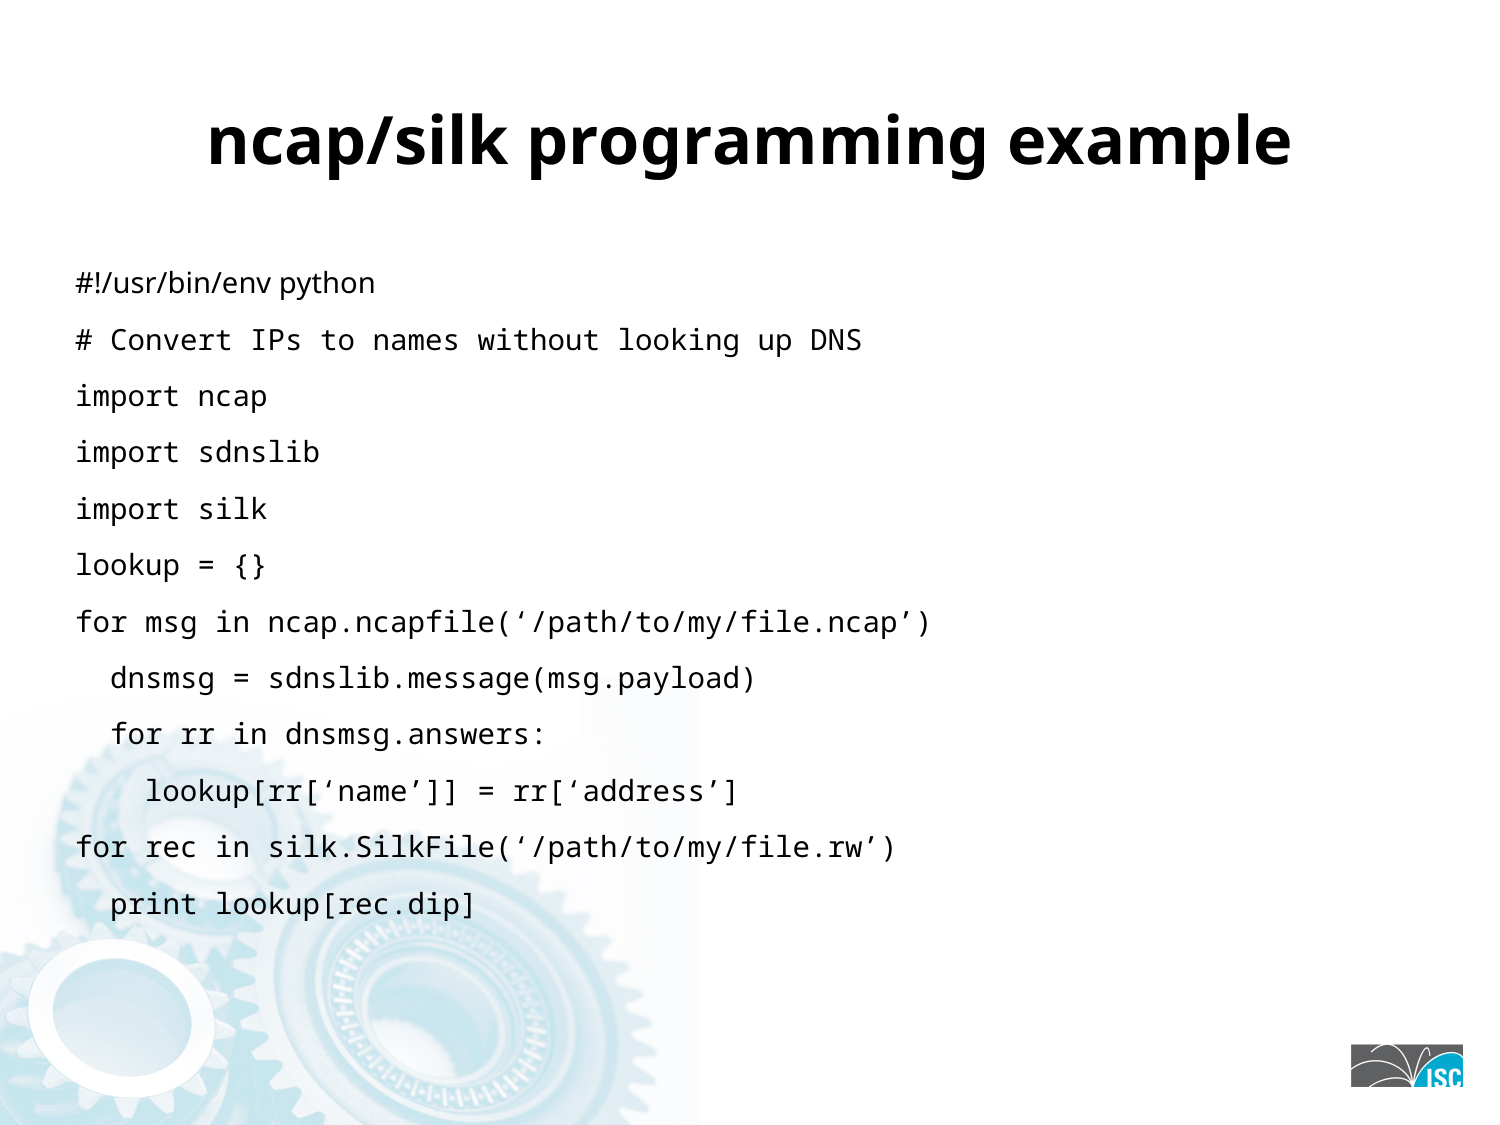

# ncap/silk programming example
#!/usr/bin/env python
# Convert IPs to names without looking up DNS
import ncap
import sdnslib
import silk
lookup = {}
for msg in ncap.ncapfile(‘/path/to/my/file.ncap’)
 dnsmsg = sdnslib.message(msg.payload)
 for rr in dnsmsg.answers:
 lookup[rr[‘name’]] = rr[‘address’]
for rec in silk.SilkFile(‘/path/to/my/file.rw’)
 print lookup[rec.dip]